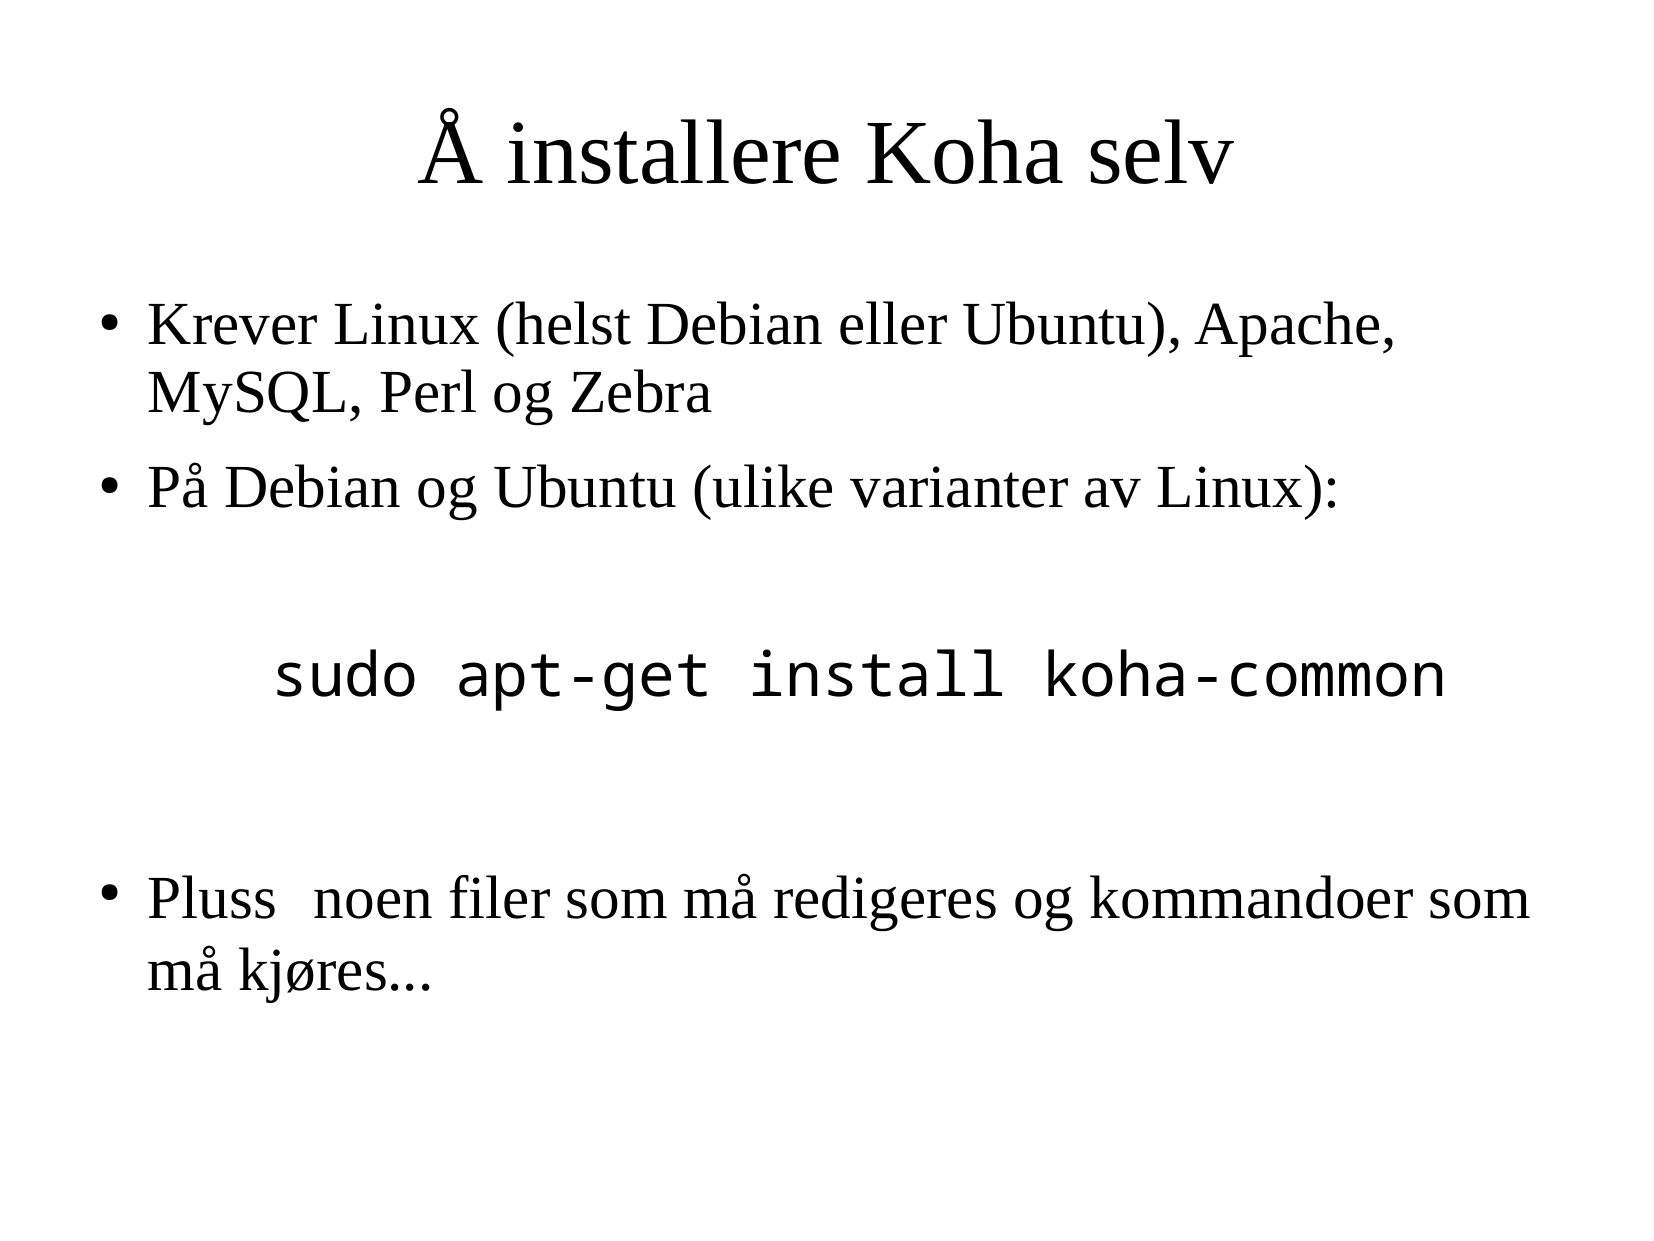

# Å installere Koha selv
Krever Linux (helst Debian eller Ubuntu), Apache, MySQL, Perl og Zebra
På Debian og Ubuntu (ulike varianter av Linux):
sudo apt-get install koha-common
Pluss noen filer som må redigeres og kommandoer som må kjøres...